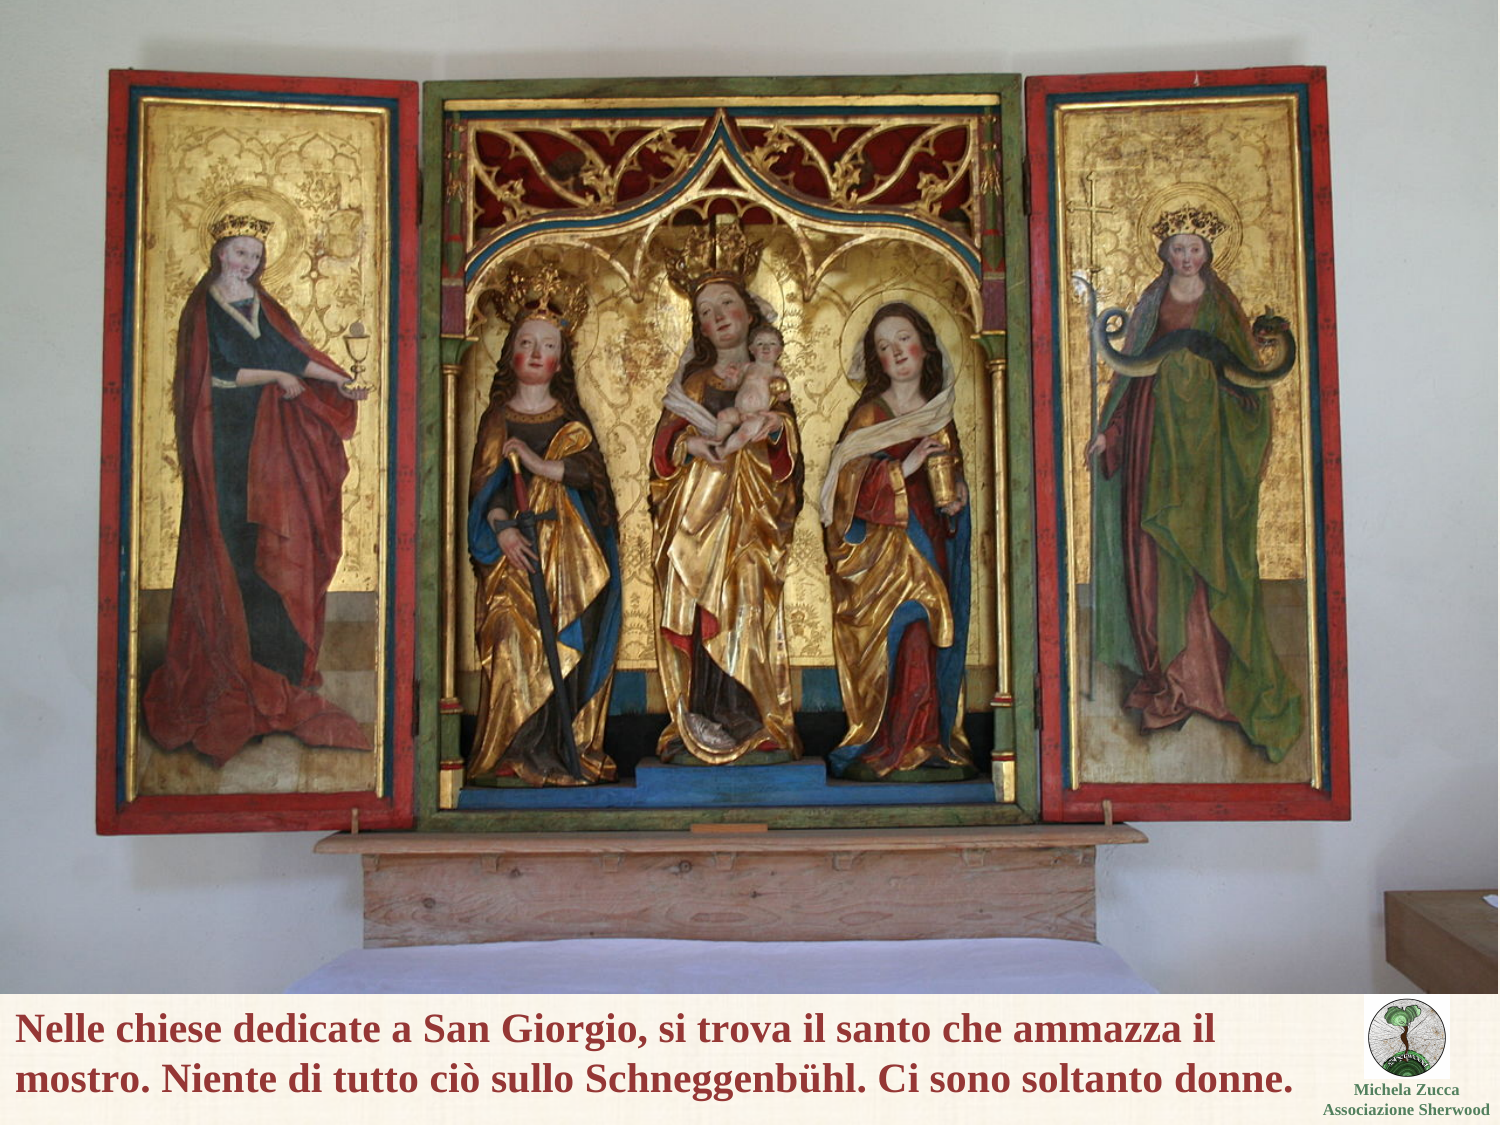

Nelle chiese dedicate a San Giorgio, si trova il santo che ammazza il mostro. Niente di tutto ciò sullo Schneggenbühl. Ci sono soltanto donne.
Michela Zucca
Associazione Sherwood